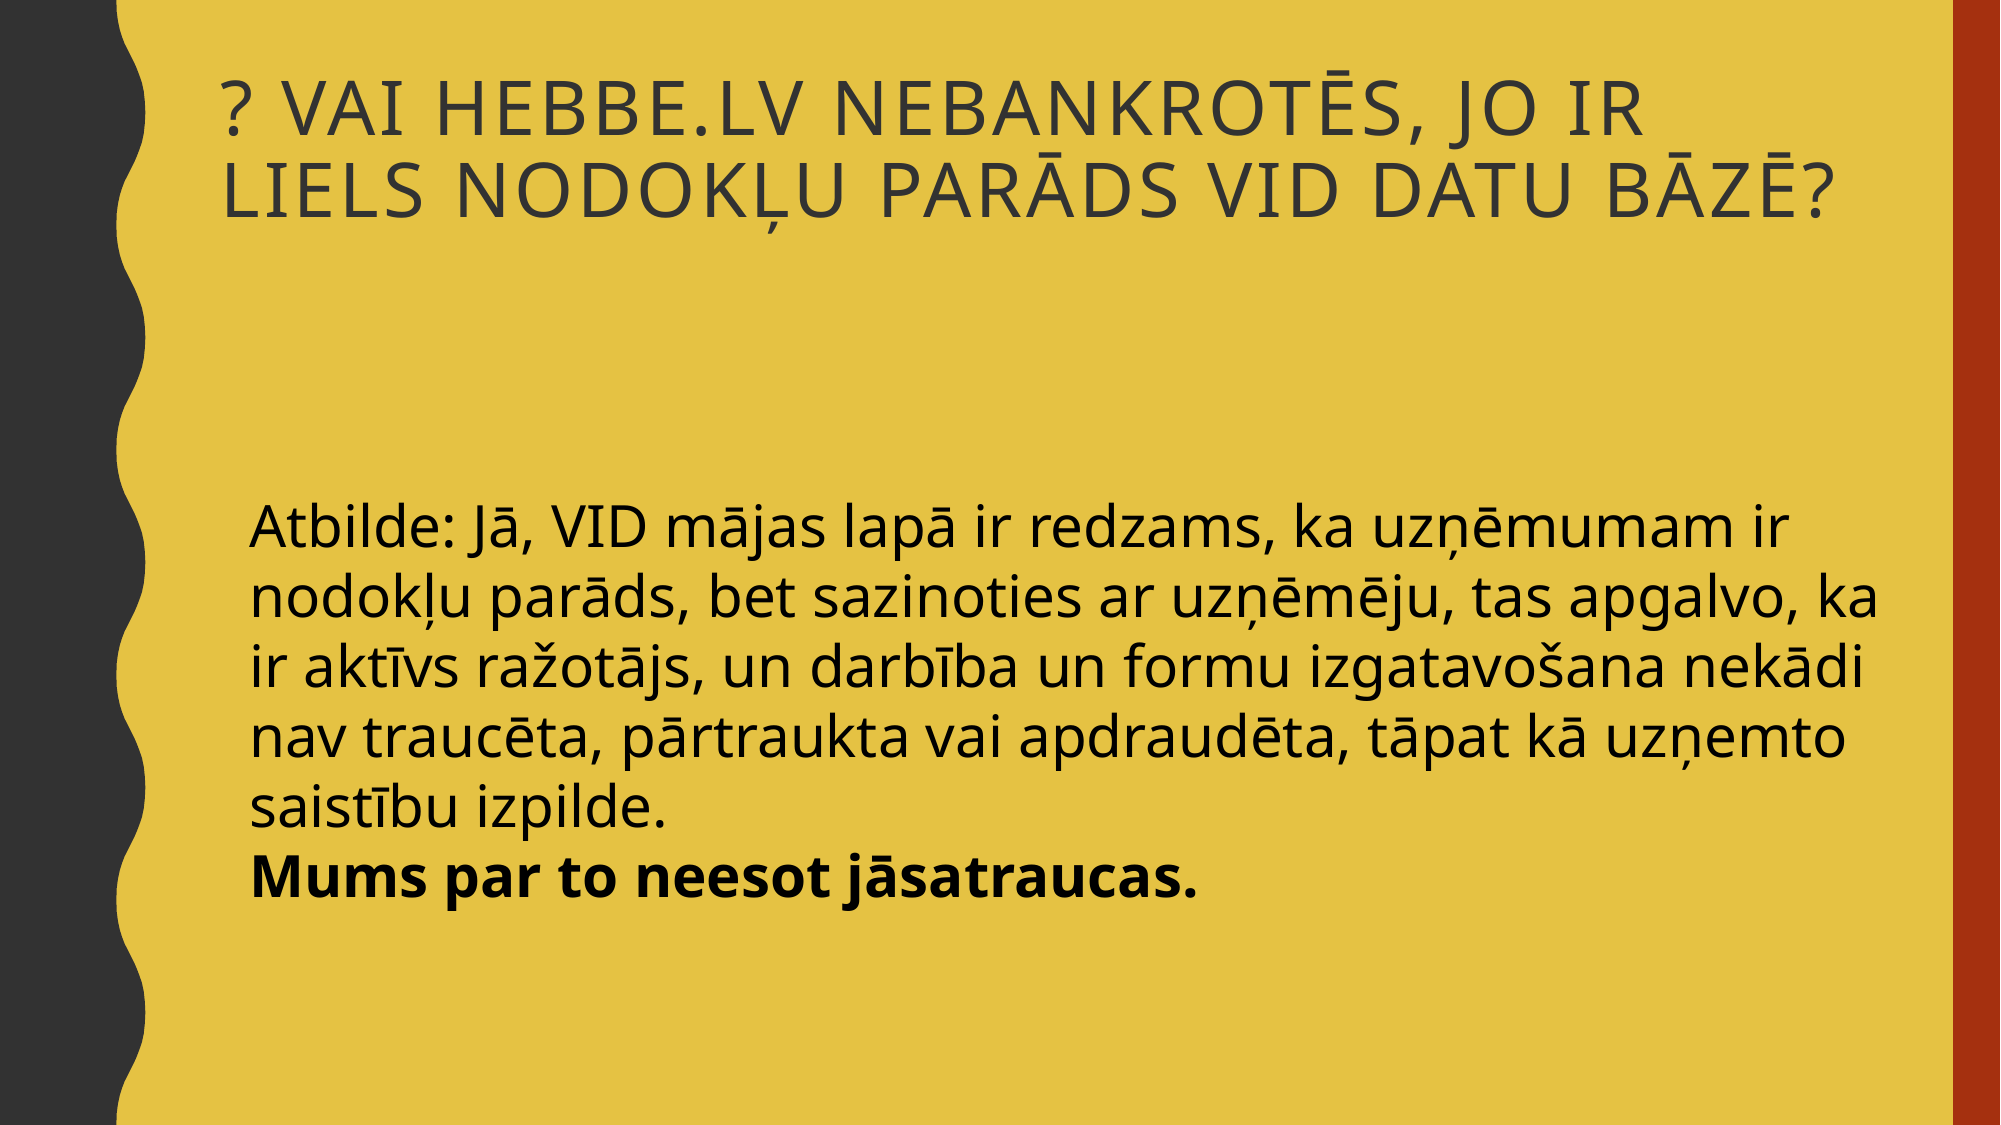

# ? Vai hebbe.lv nebankrotēs, jo ir liels nodokļu parāds vid datu bāzē?
Atbilde: Jā, VID mājas lapā ir redzams, ka uzņēmumam ir nodokļu parāds, bet sazinoties ar uzņēmēju, tas apgalvo, ka ir aktīvs ražotājs, un darbība un formu izgatavošana nekādi nav traucēta, pārtraukta vai apdraudēta, tāpat kā uzņemto saistību izpilde.
Mums par to neesot jāsatraucas.